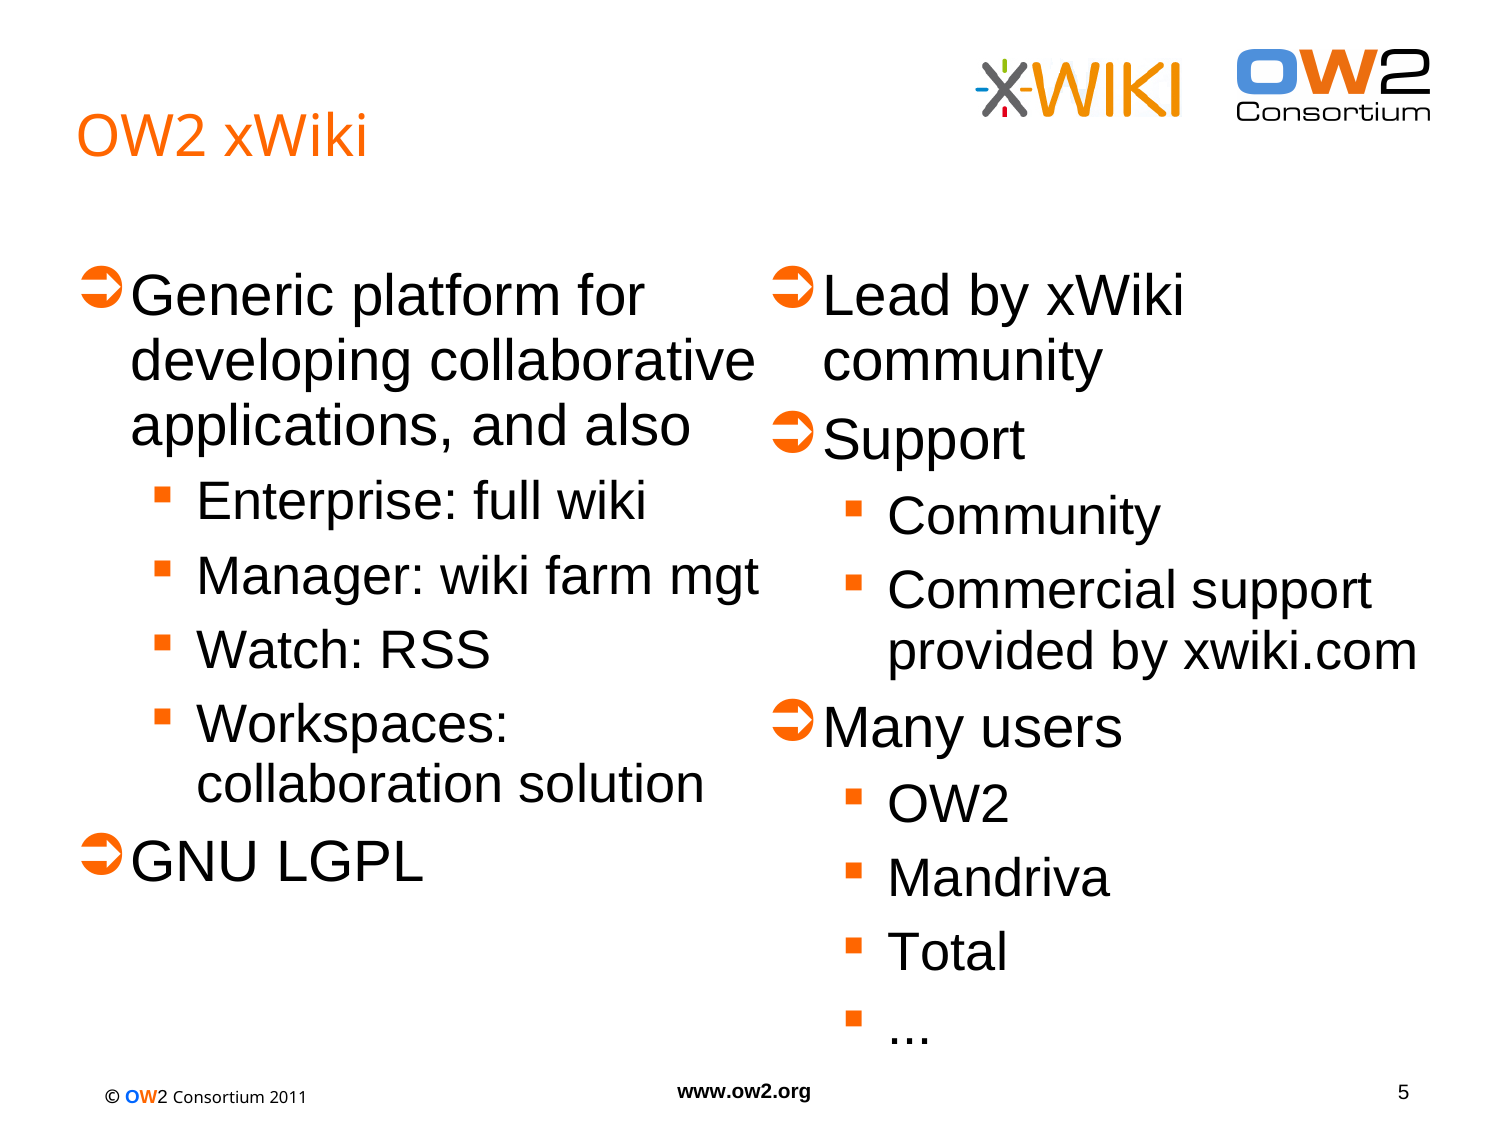

# OW2 xWiki
Generic platform for developing collaborative applications, and also
Enterprise: full wiki
Manager: wiki farm mgt
Watch: RSS
Workspaces: collaboration solution
GNU LGPL
Lead by xWiki community
Support
Community
Commercial support provided by xwiki.com
Many users
OW2
Mandriva
Total
...
5